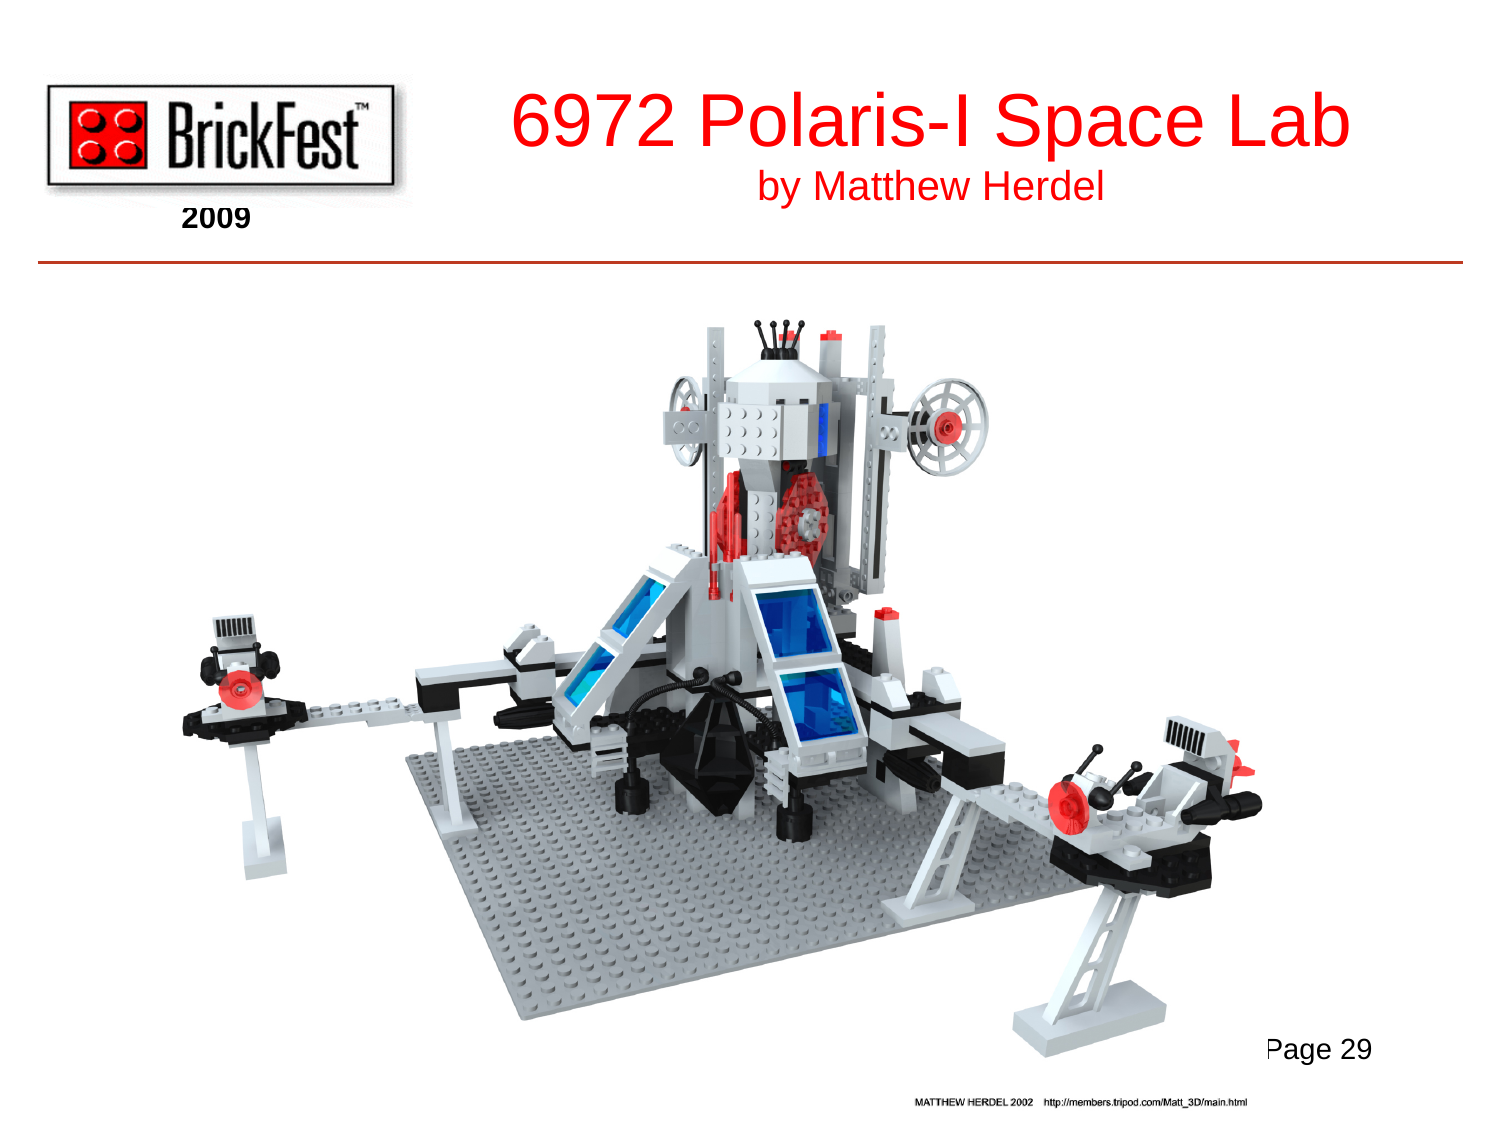

# 6972 Polaris-I Space Lab by Matthew Herdel
29